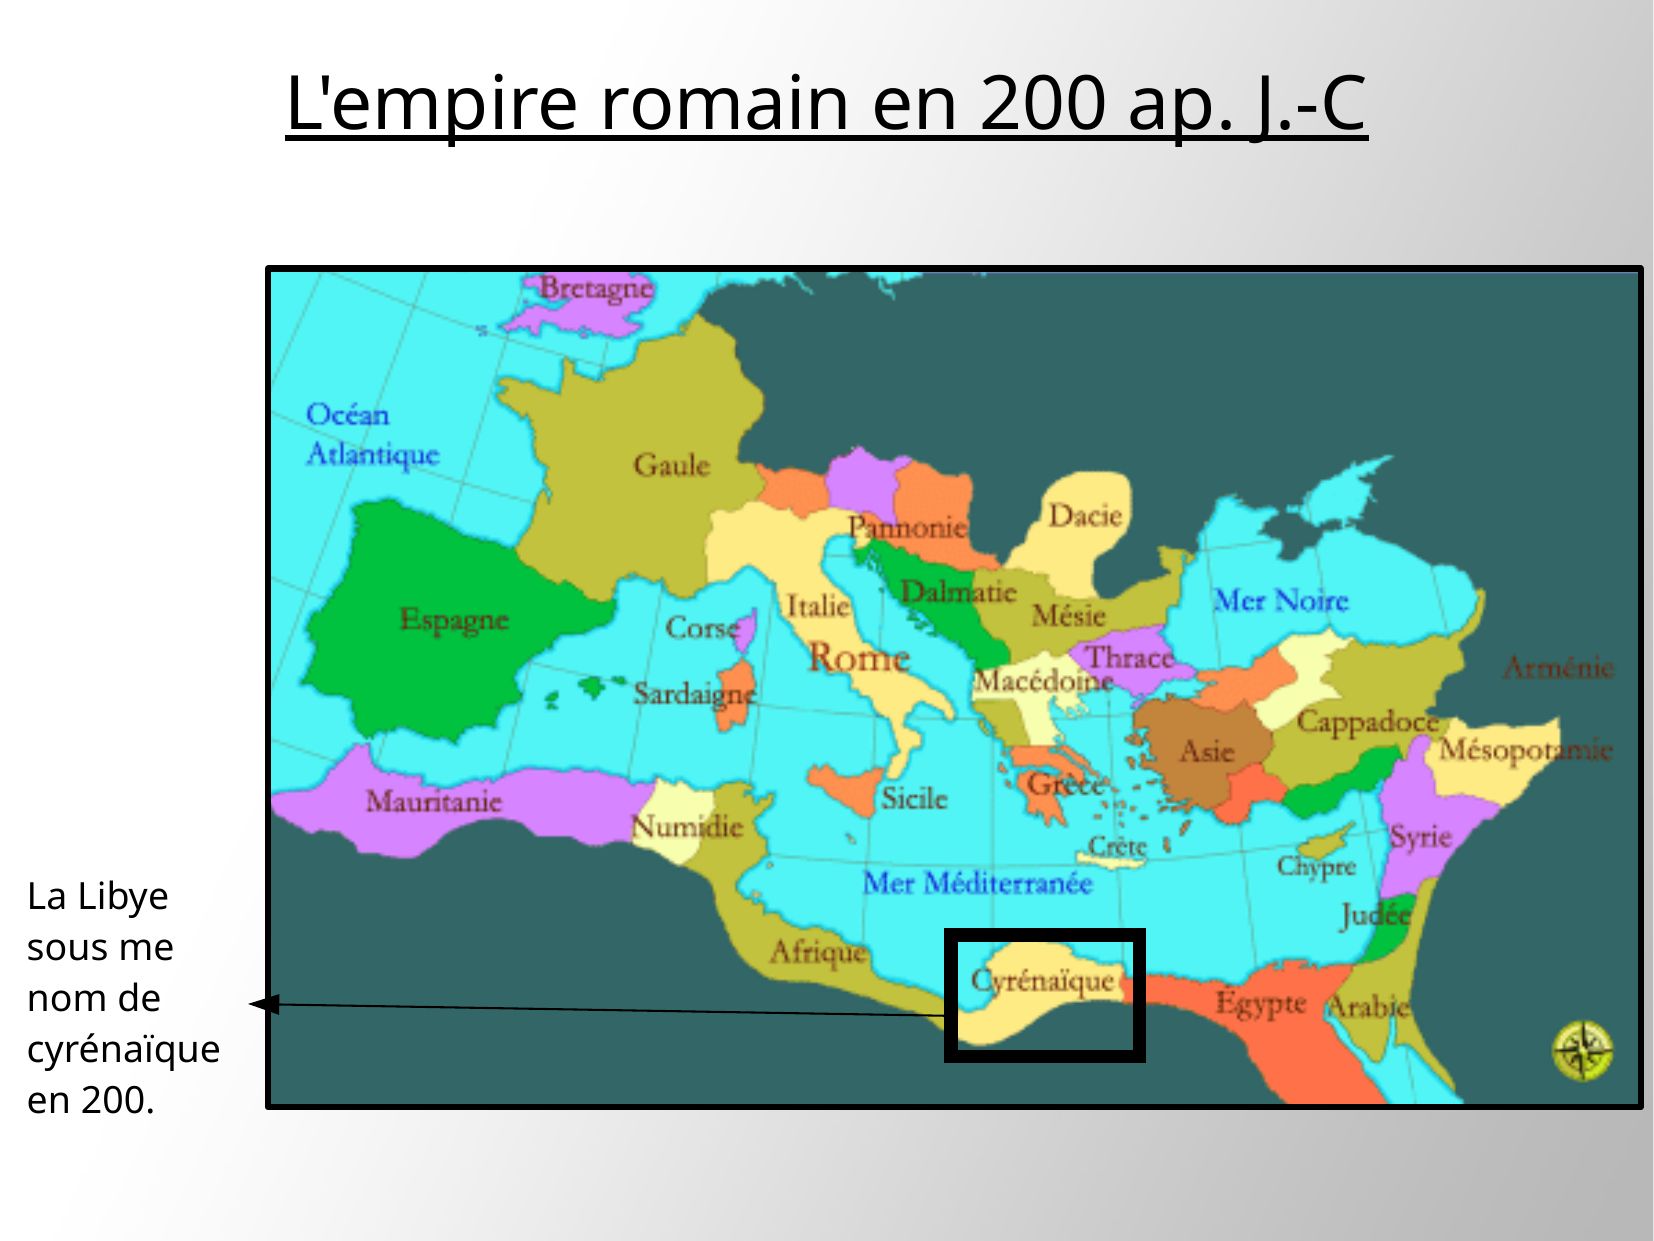

# L'empire romain en 200 ap. J.-C
La Libye sous me nom de cyrénaïque en 200.